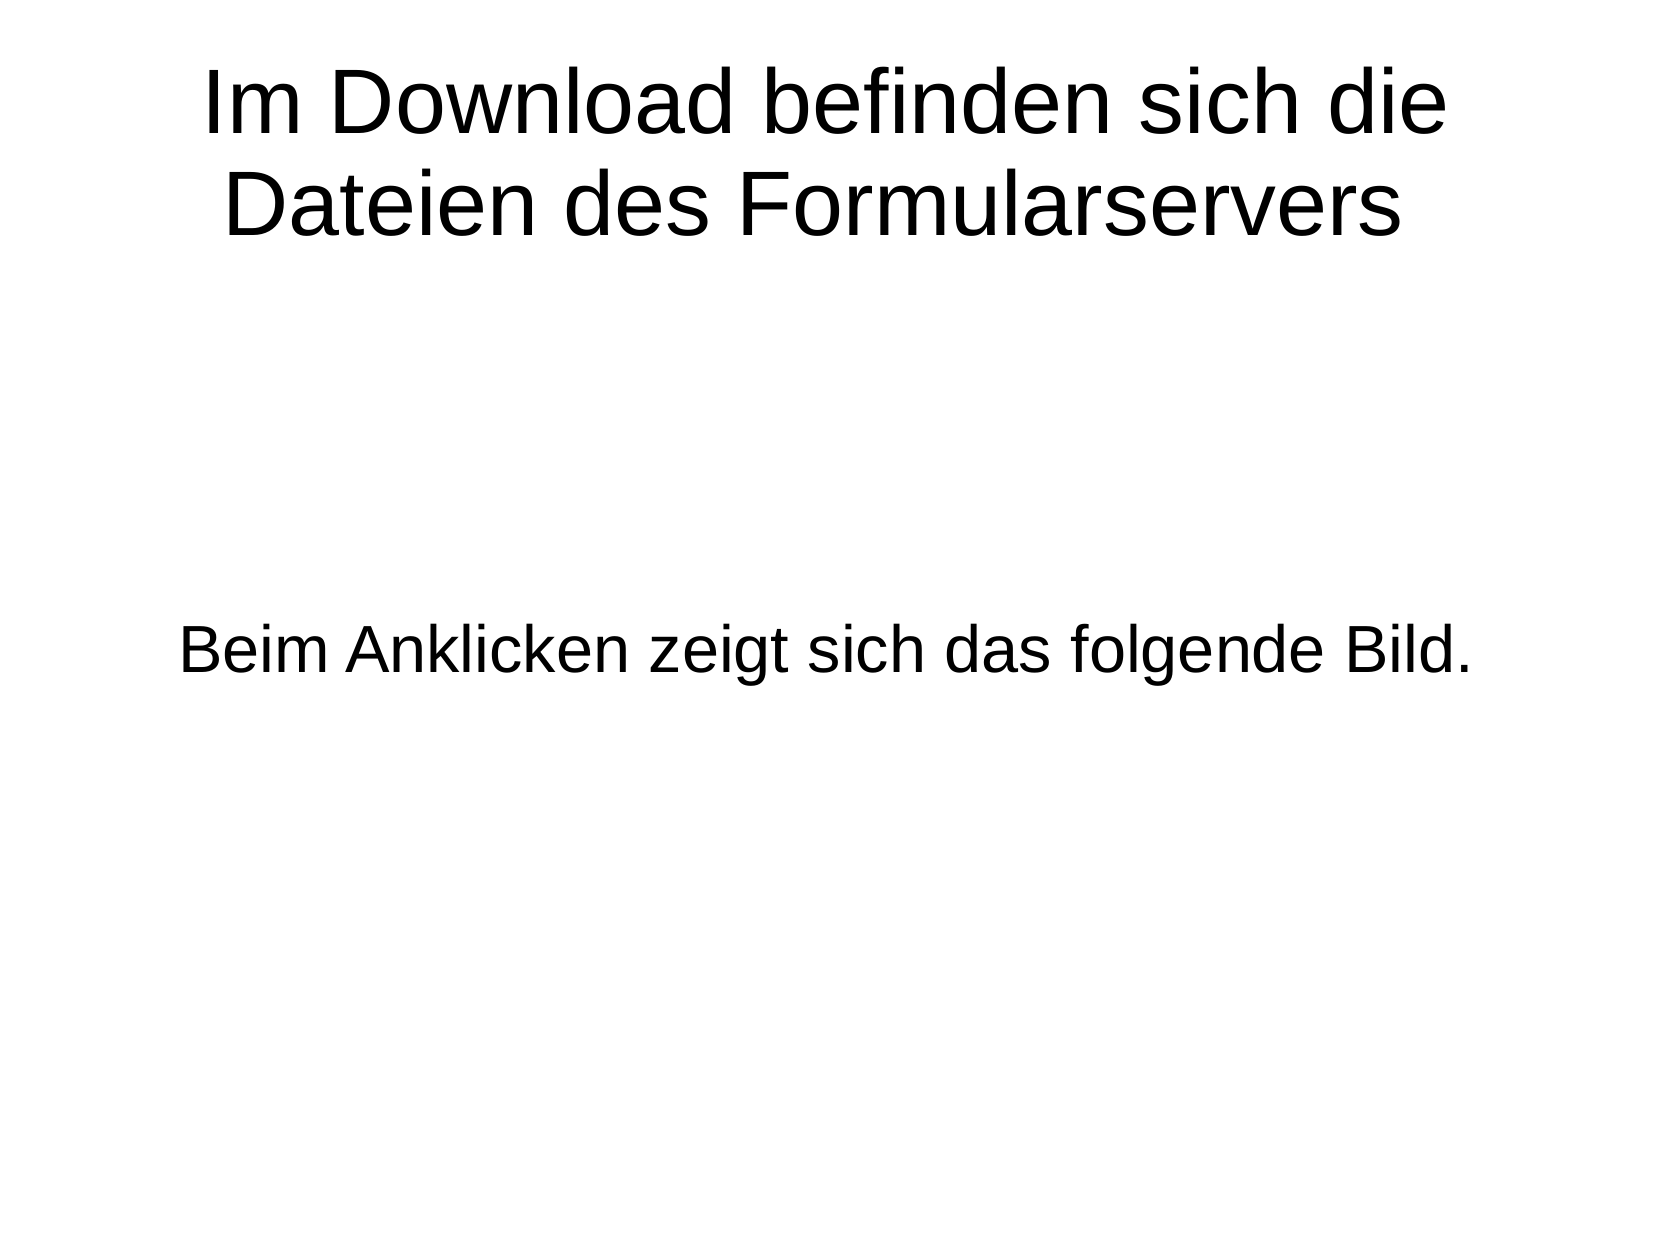

# Im Download befinden sich die Dateien des Formularservers
Beim Anklicken zeigt sich das folgende Bild.